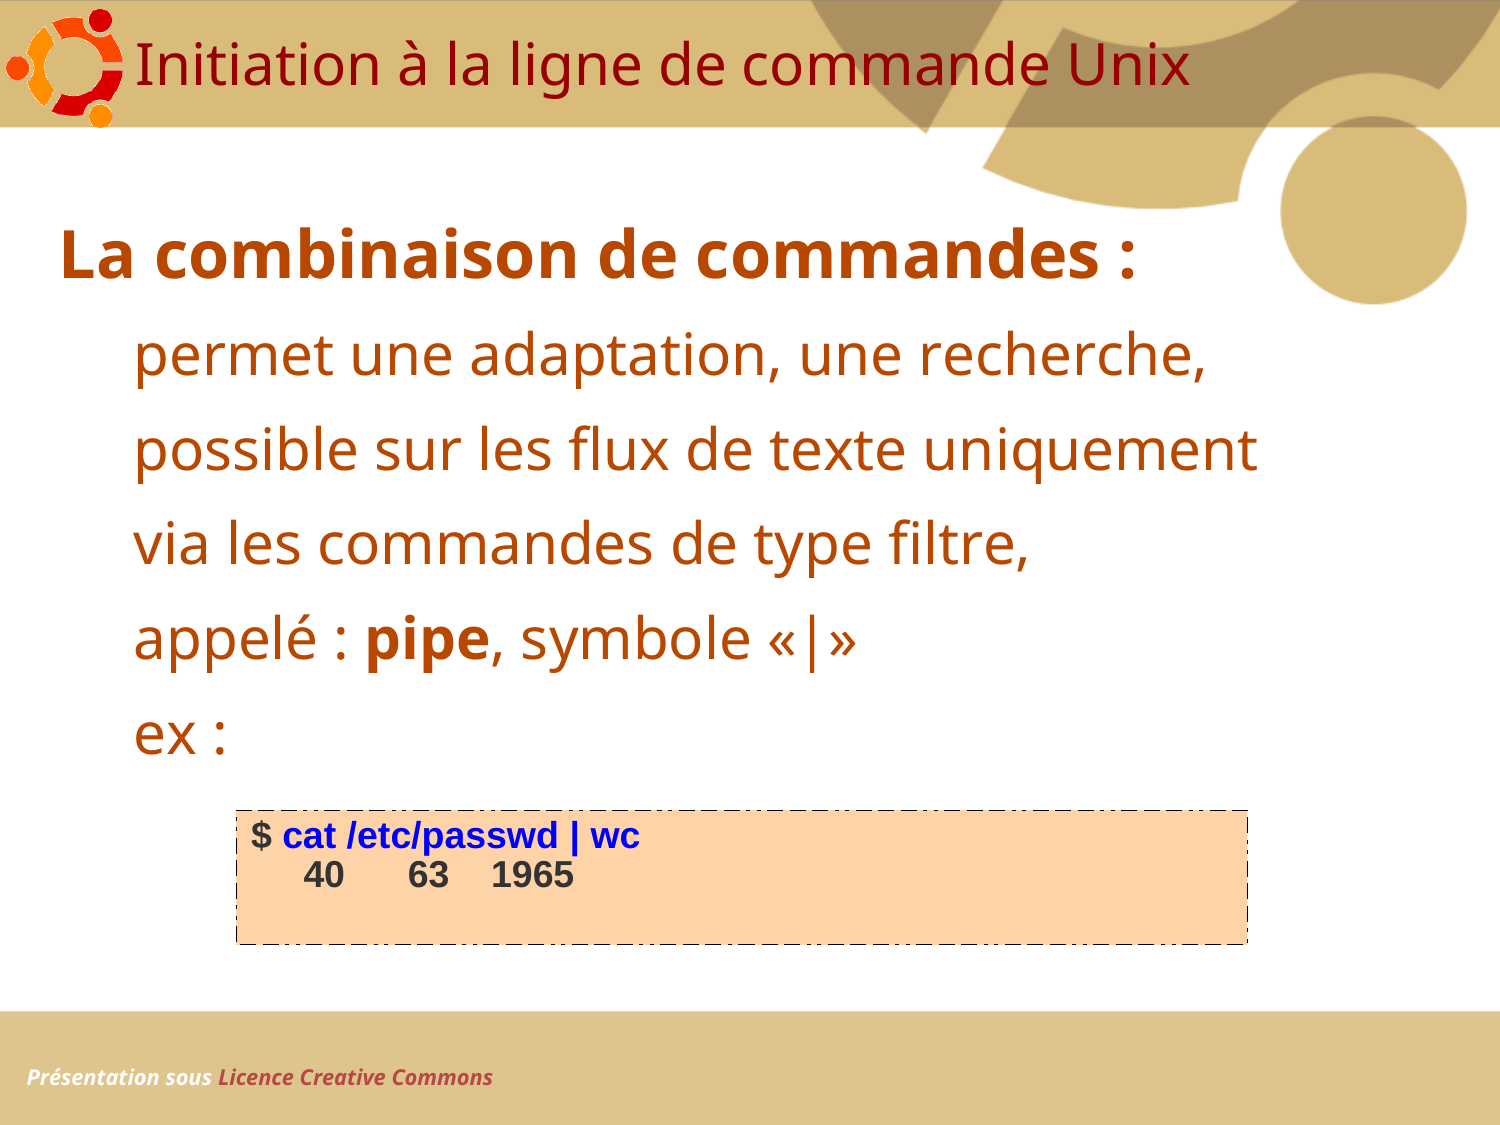

# Initiation à la ligne de commande Unix
La combinaison de commandes :
permet une adaptation, une recherche,
possible sur les flux de texte uniquement
via les commandes de type filtre,
appelé : pipe, symbole «|»
ex :
$ cat /etc/passwd | wc
 40 63 1965